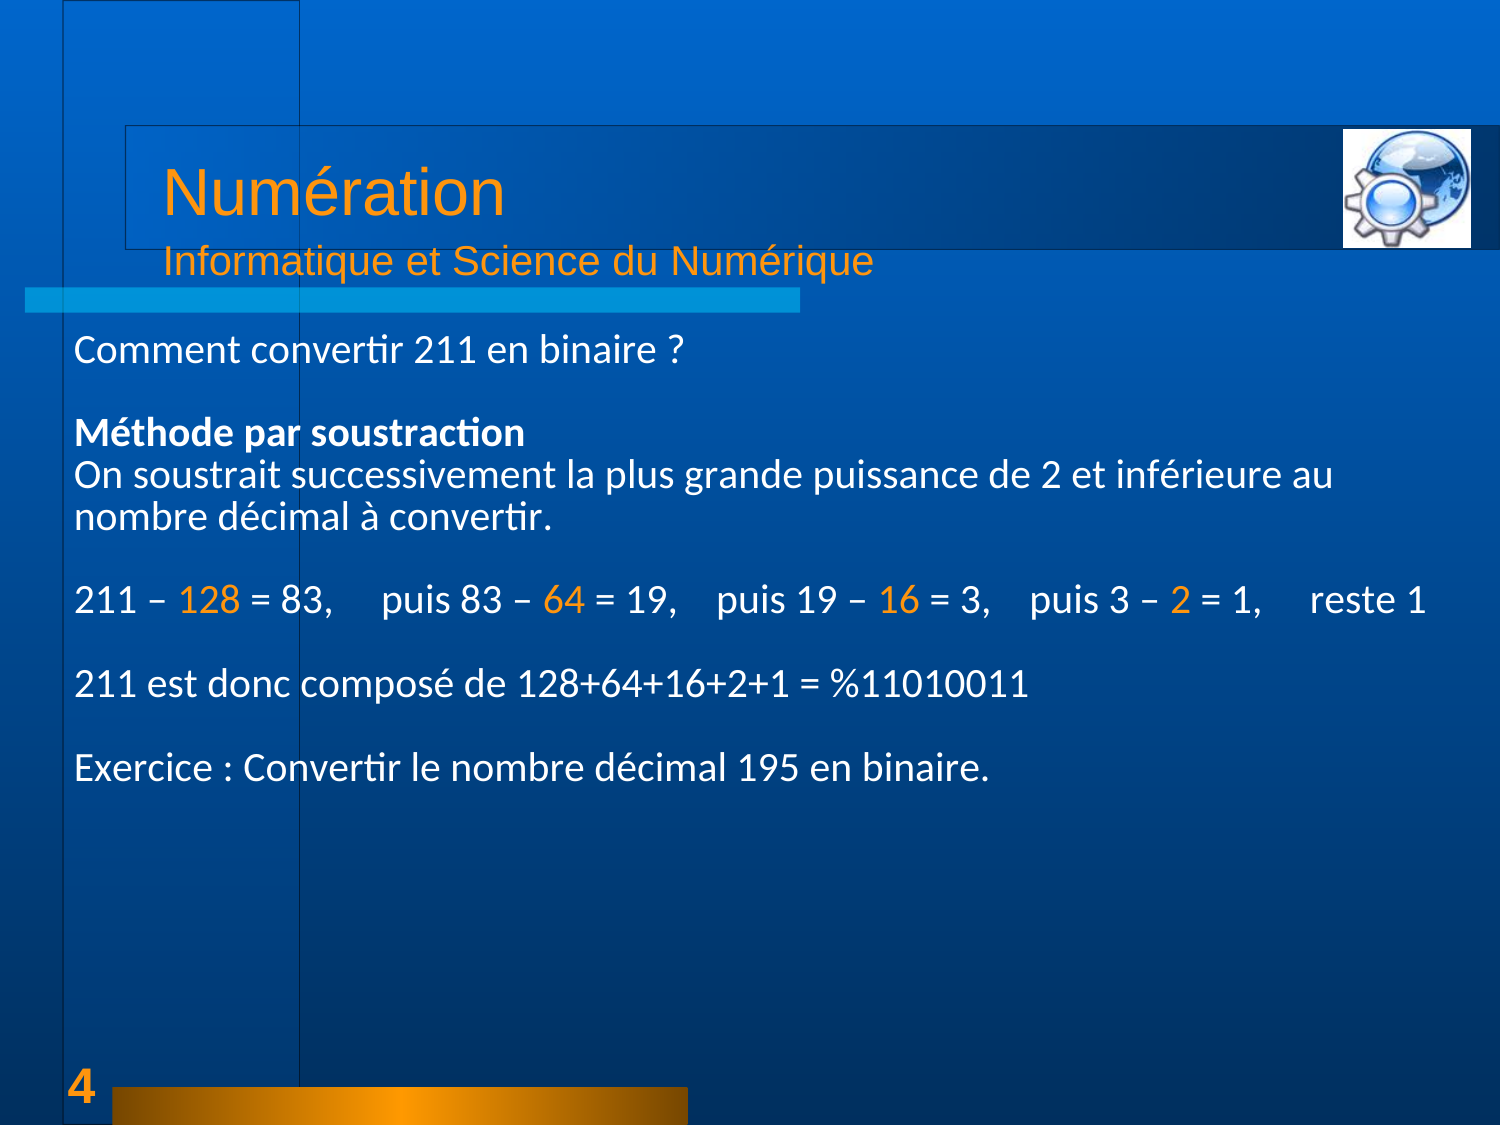

Comment convertir 211 en binaire ?
Méthode par soustraction
On soustrait successivement la plus grande puissance de 2 et inférieure au nombre décimal à convertir.
211 – 128 = 83, puis 83 – 64 = 19, puis 19 – 16 = 3, puis 3 – 2 = 1, reste 1
211 est donc composé de 128+64+16+2+1 = %11010011
Exercice : Convertir le nombre décimal 195 en binaire.